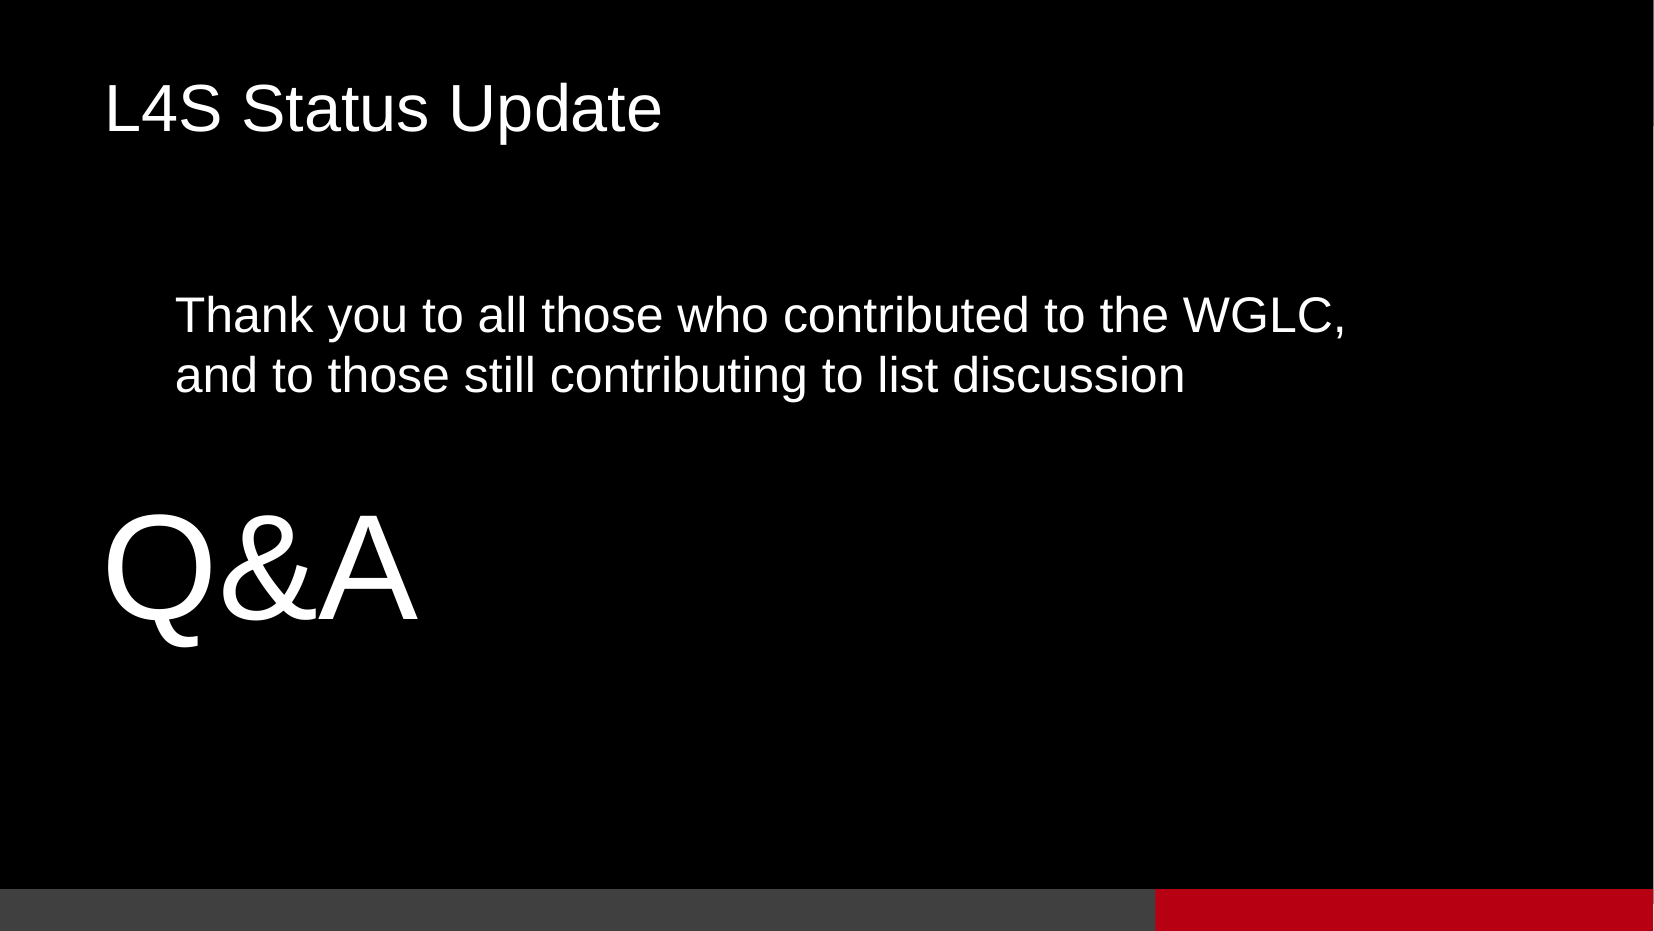

L4S Status Update
Thank you to all those who contributed to the WGLC,
and to those still contributing to list discussion
Q&A